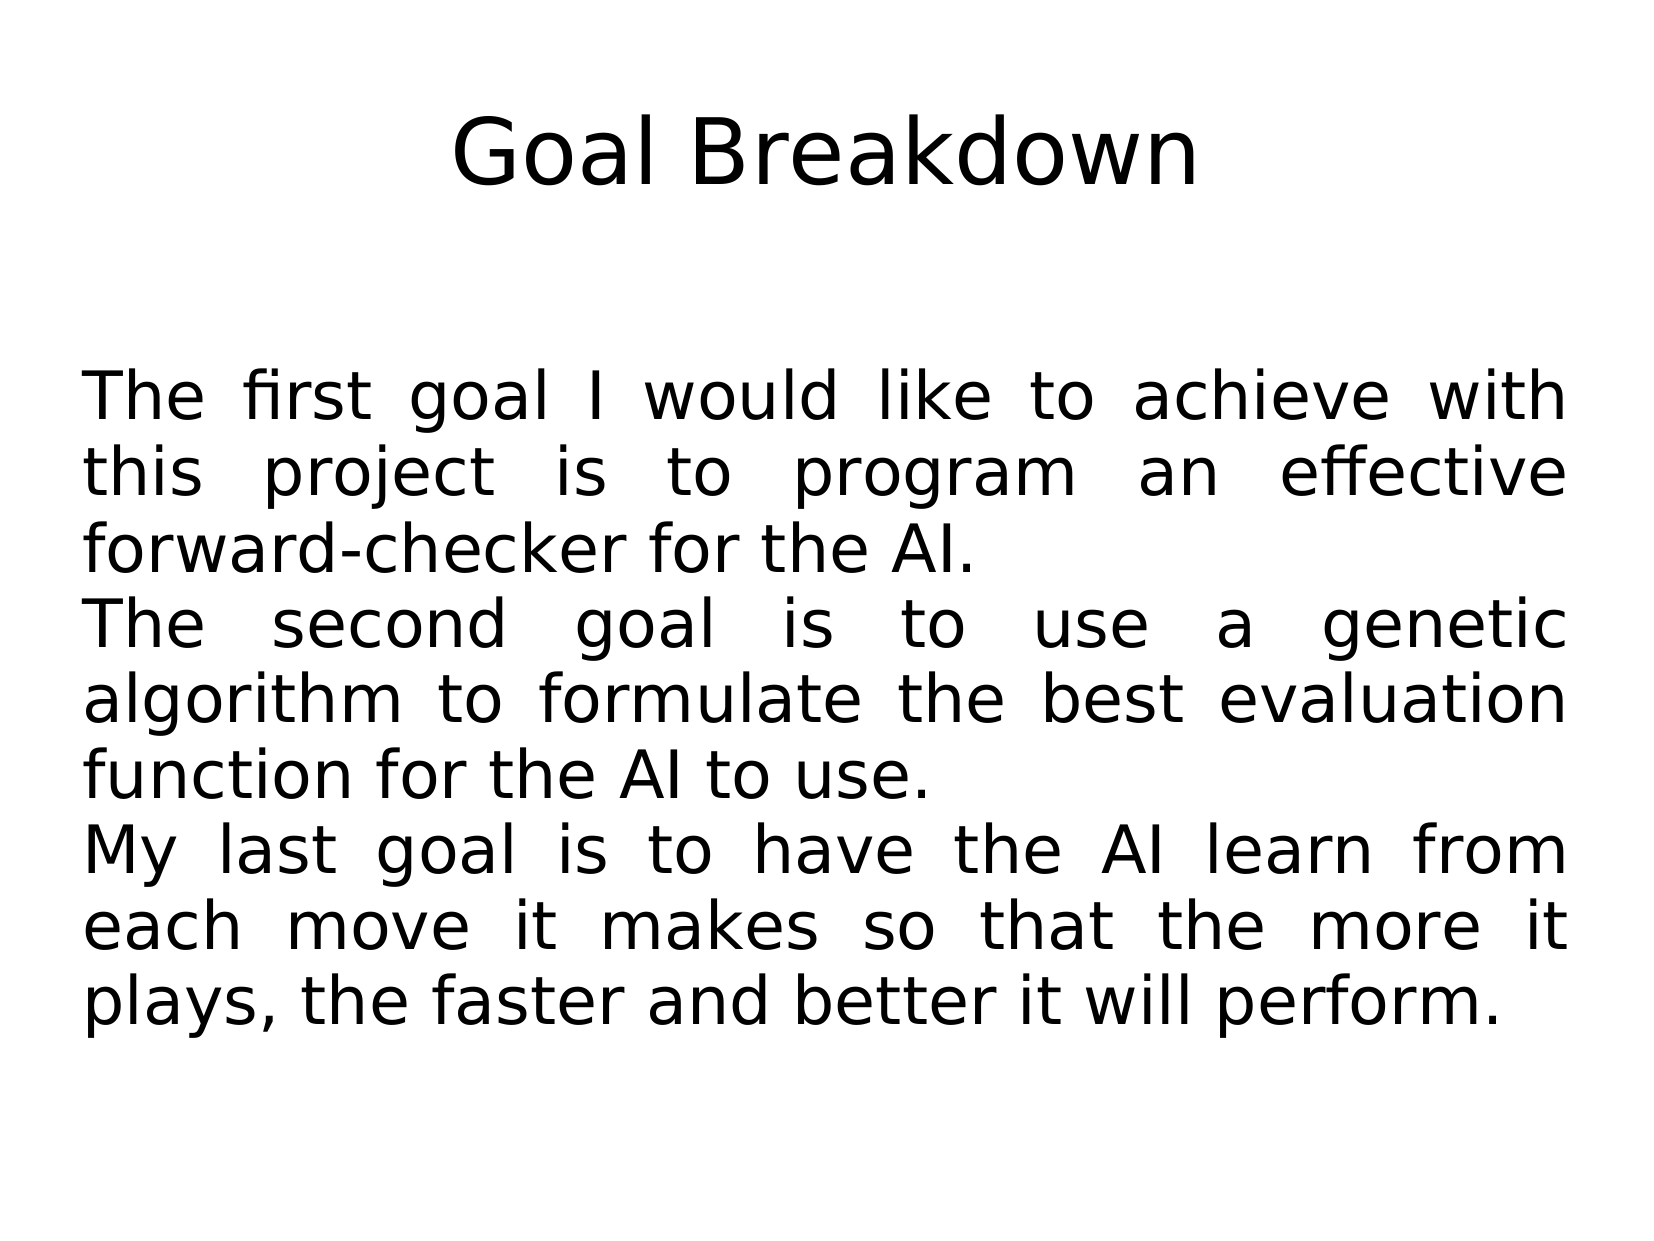

# Goal Breakdown
The first goal I would like to achieve with this project is to program an effective forward-checker for the AI.
The second goal is to use a genetic algorithm to formulate the best evaluation function for the AI to use.
My last goal is to have the AI learn from each move it makes so that the more it plays, the faster and better it will perform.